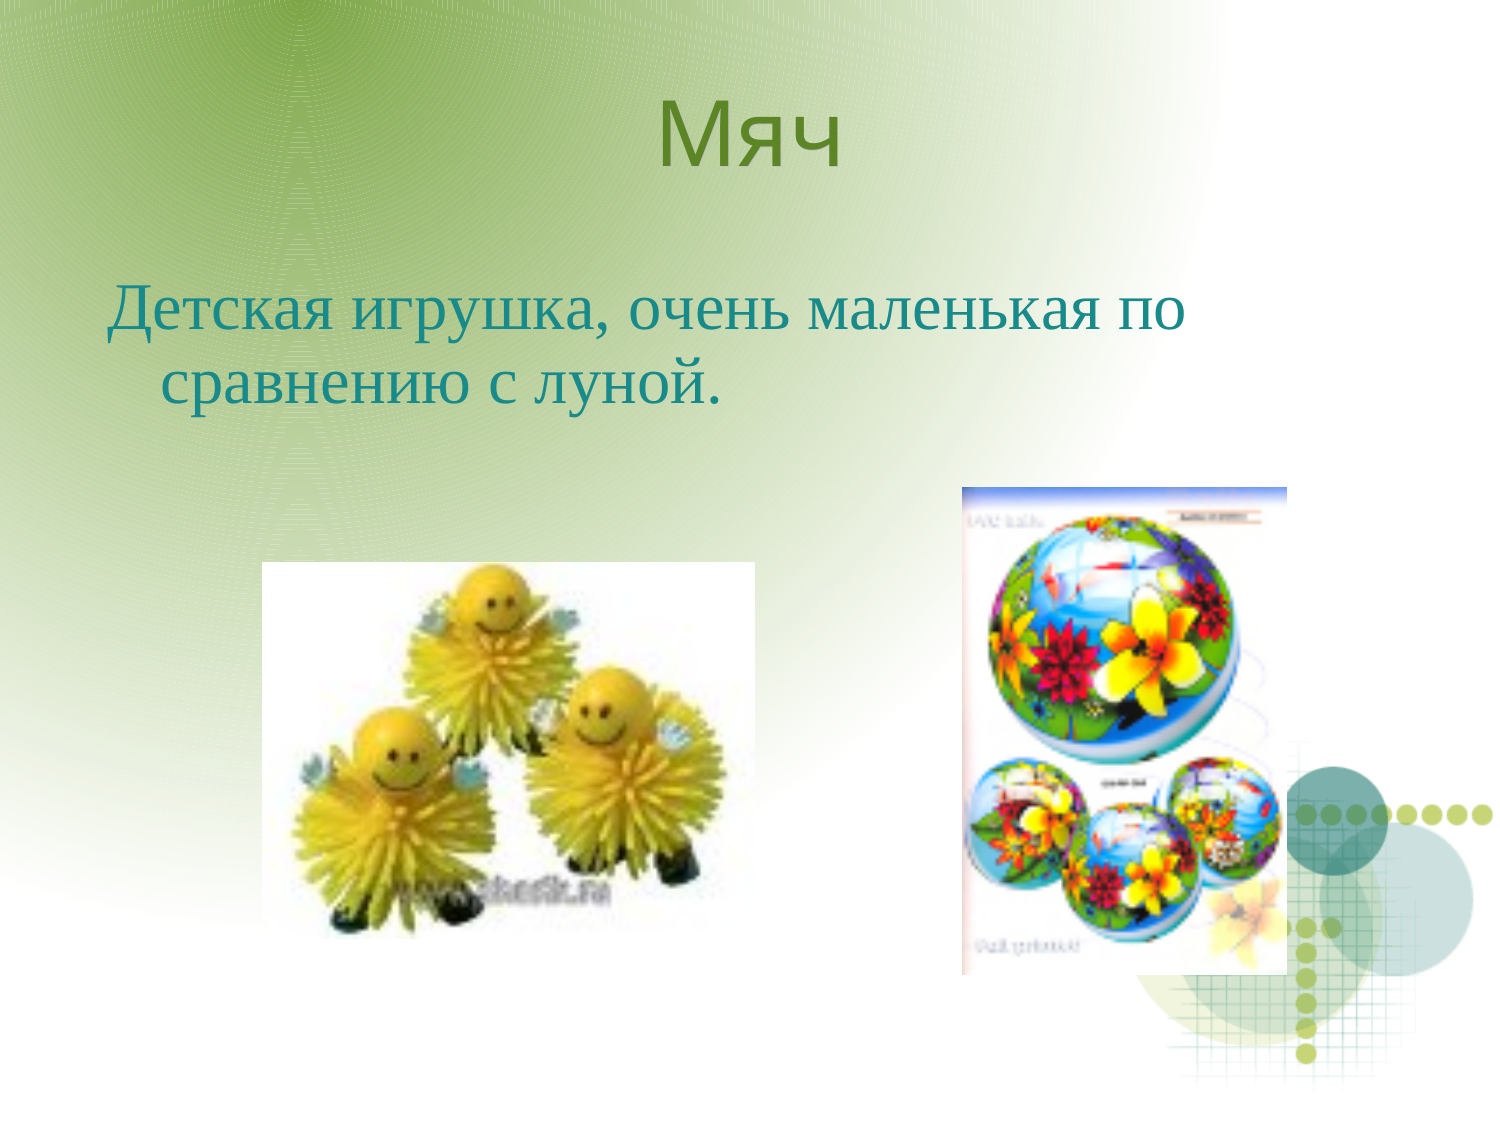

# Мяч
Детская игрушка, очень маленькая по сравнению с луной.